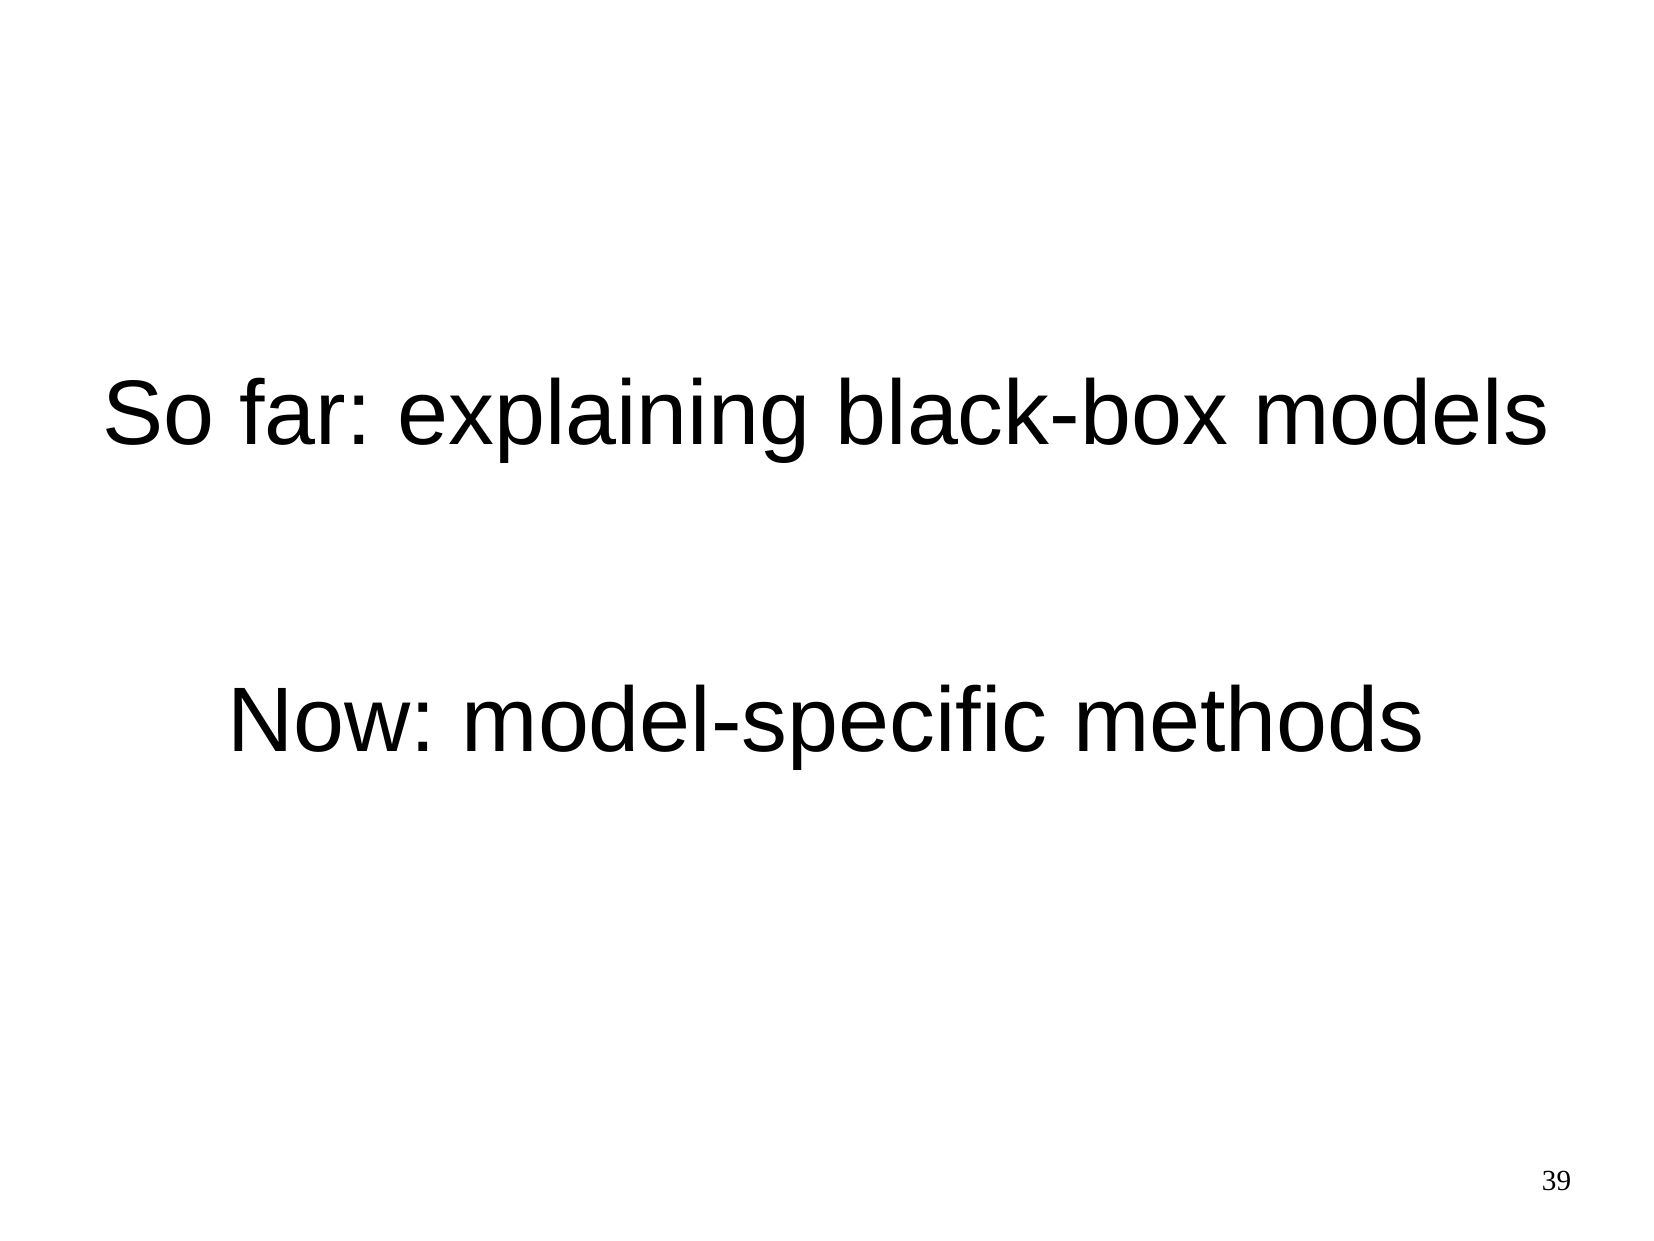

# So far: explaining black-box models Now: model-specific methods
39